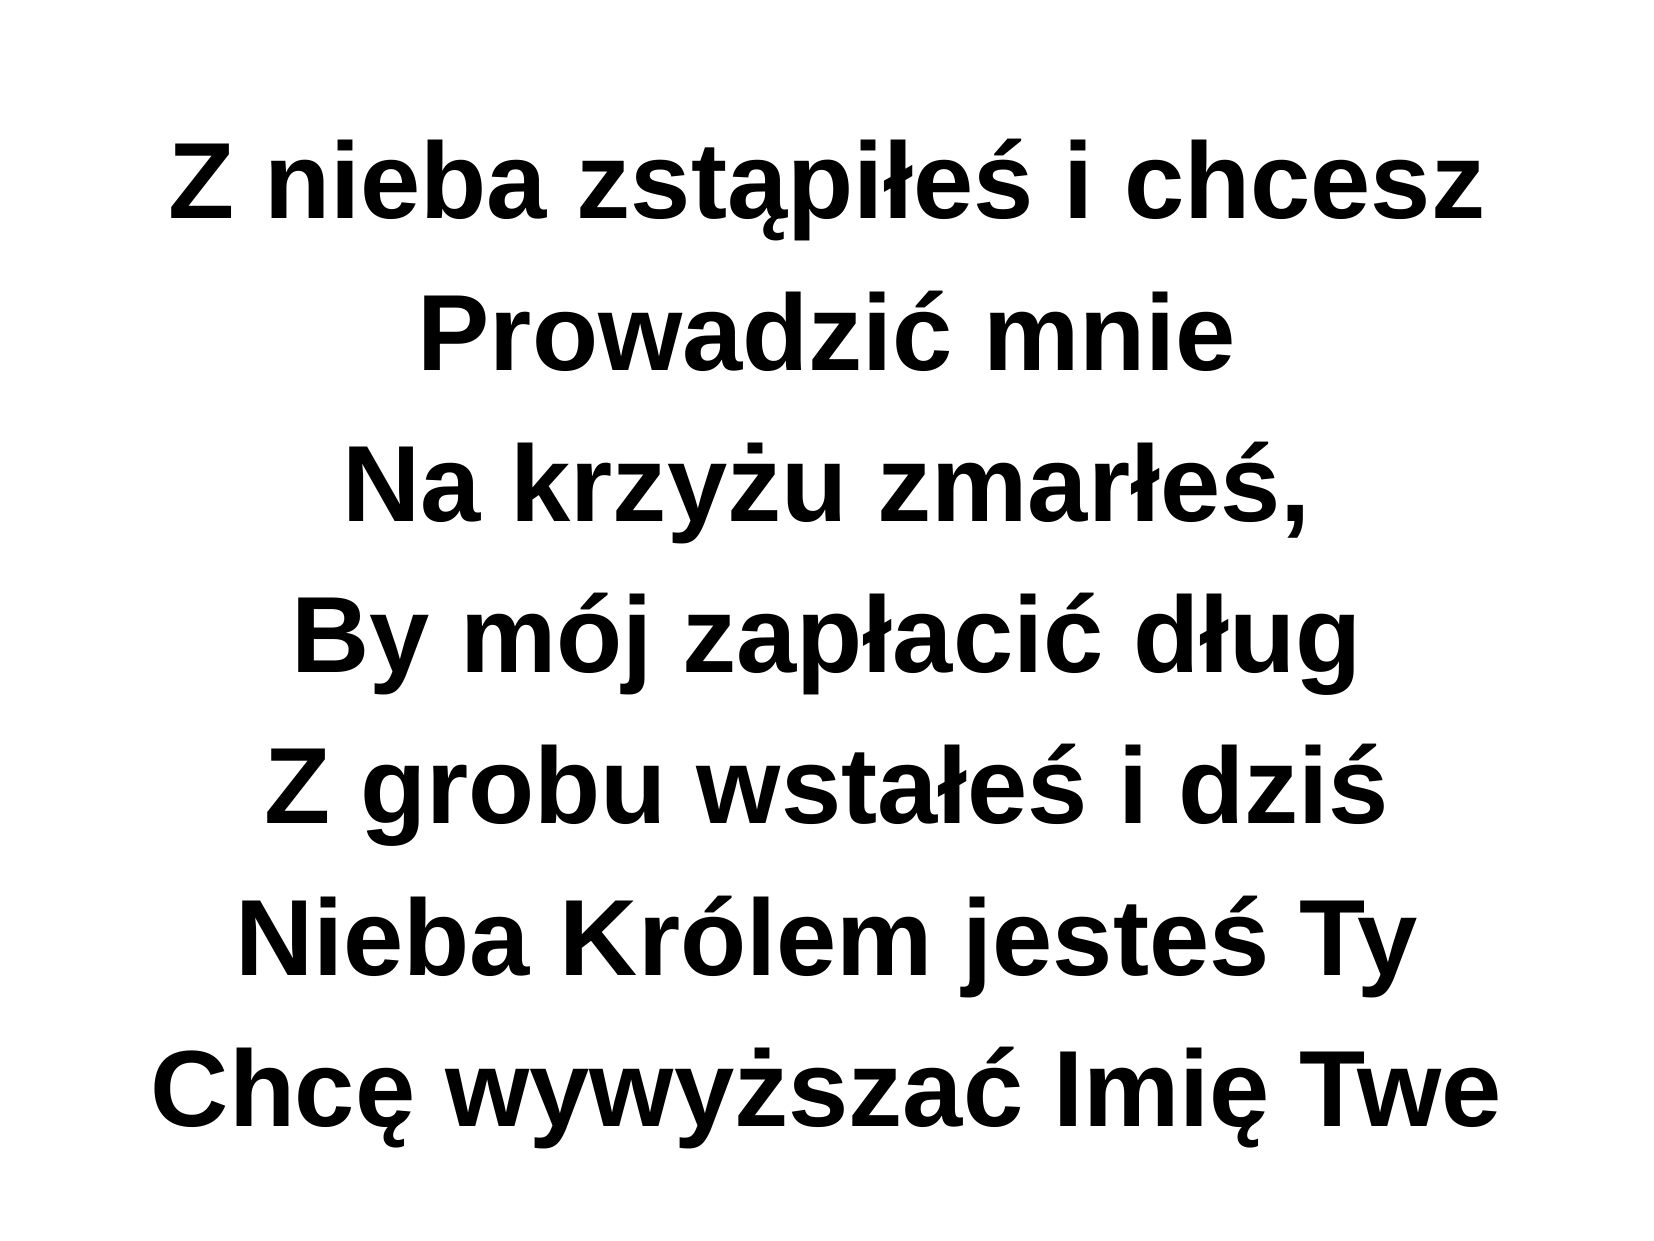

# Z nieba zstąpiłeś i chcesz
Prowadzić mnie
Na krzyżu zmarłeś,
By mój zapłacić dług
Z grobu wstałeś i dziś
Nieba Królem jesteś Ty
Chcę wywyższać Imię Twe